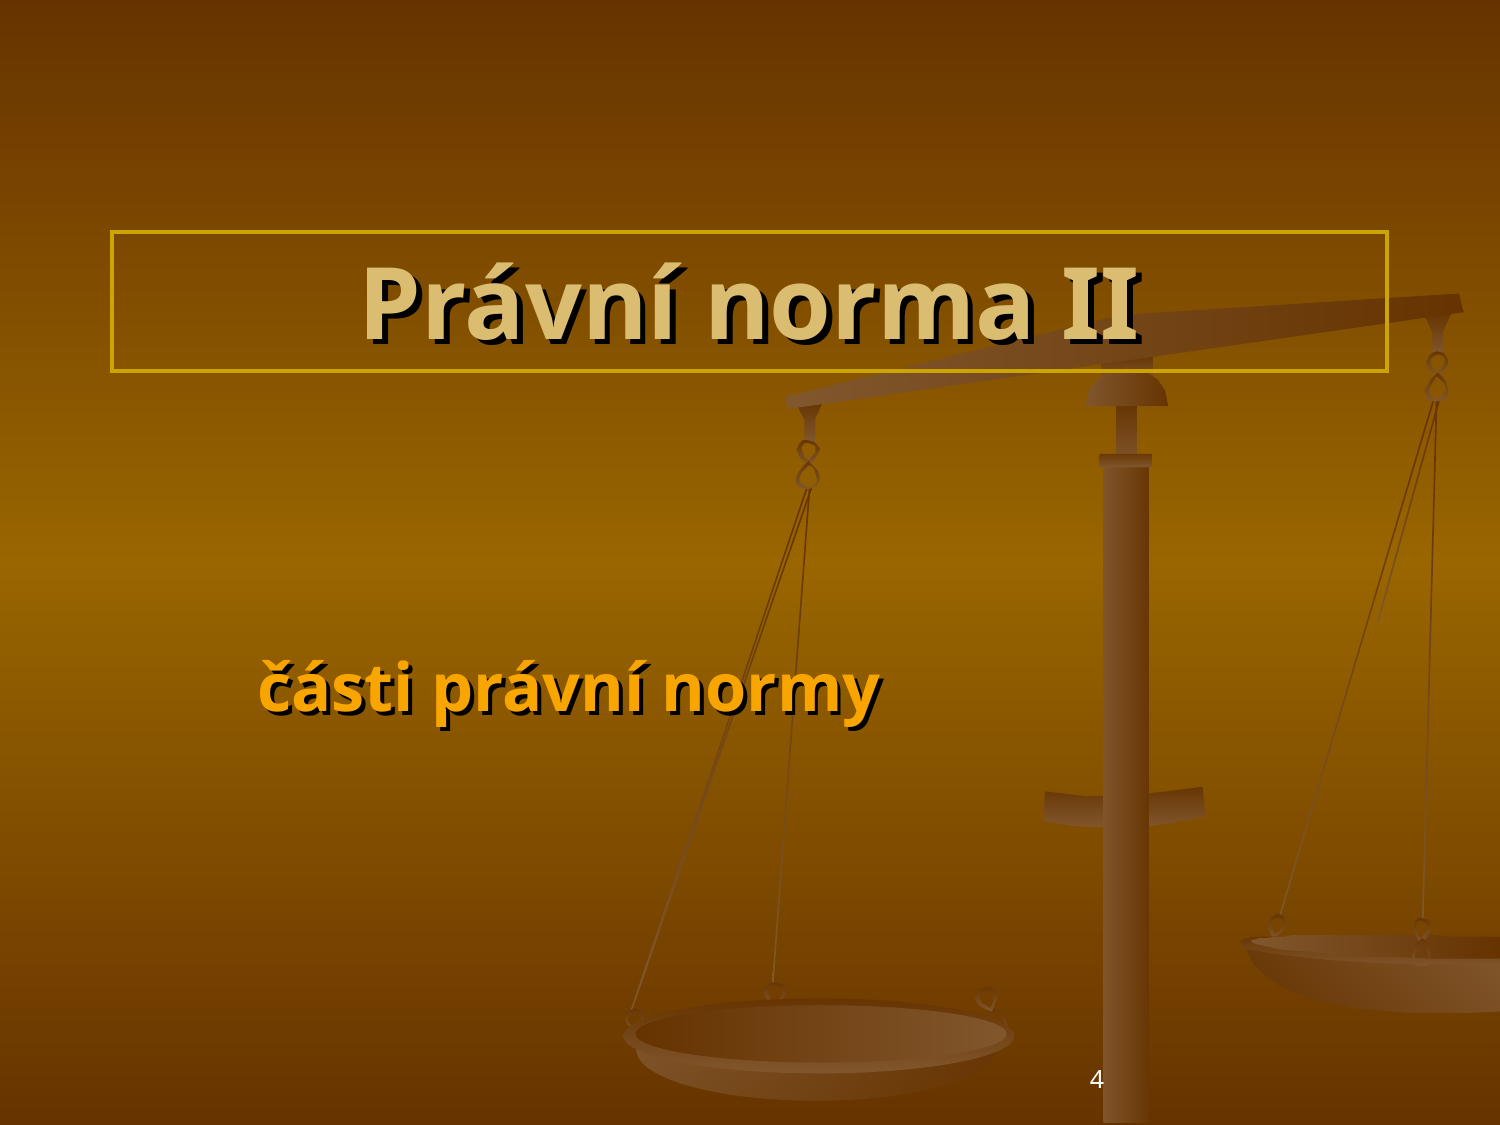

# Právní norma II
 části právní normy